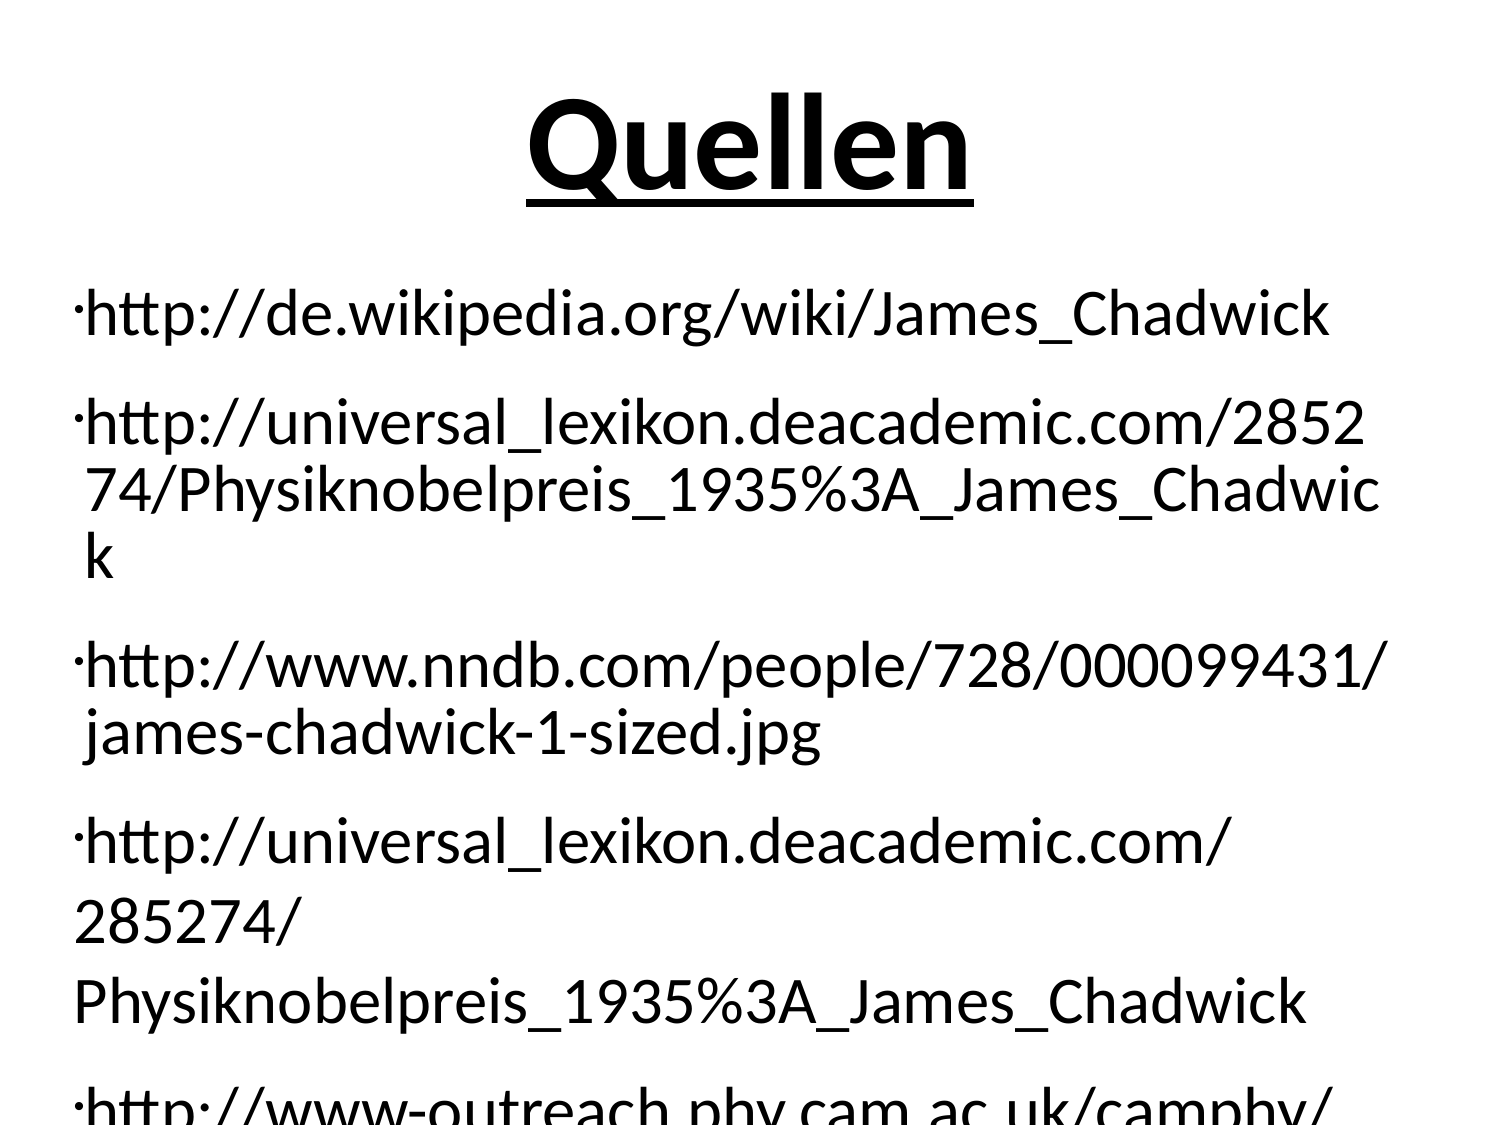

# Quellen
http://de.wikipedia.org/wiki/James_Chadwick
http://universal_lexikon.deacademic.com/285274/Physiknobelpreis_1935%3A_James_Chadwick
http://www.nndb.com/people/728/000099431/james-chadwick-1-sized.jpg
http://universal_lexikon.deacademic.com/285274/Physiknobelpreis_1935%3A_James_Chadwick
http://www-outreach.phy.cam.ac.uk/camphy/neutron/neutron4_1.htm